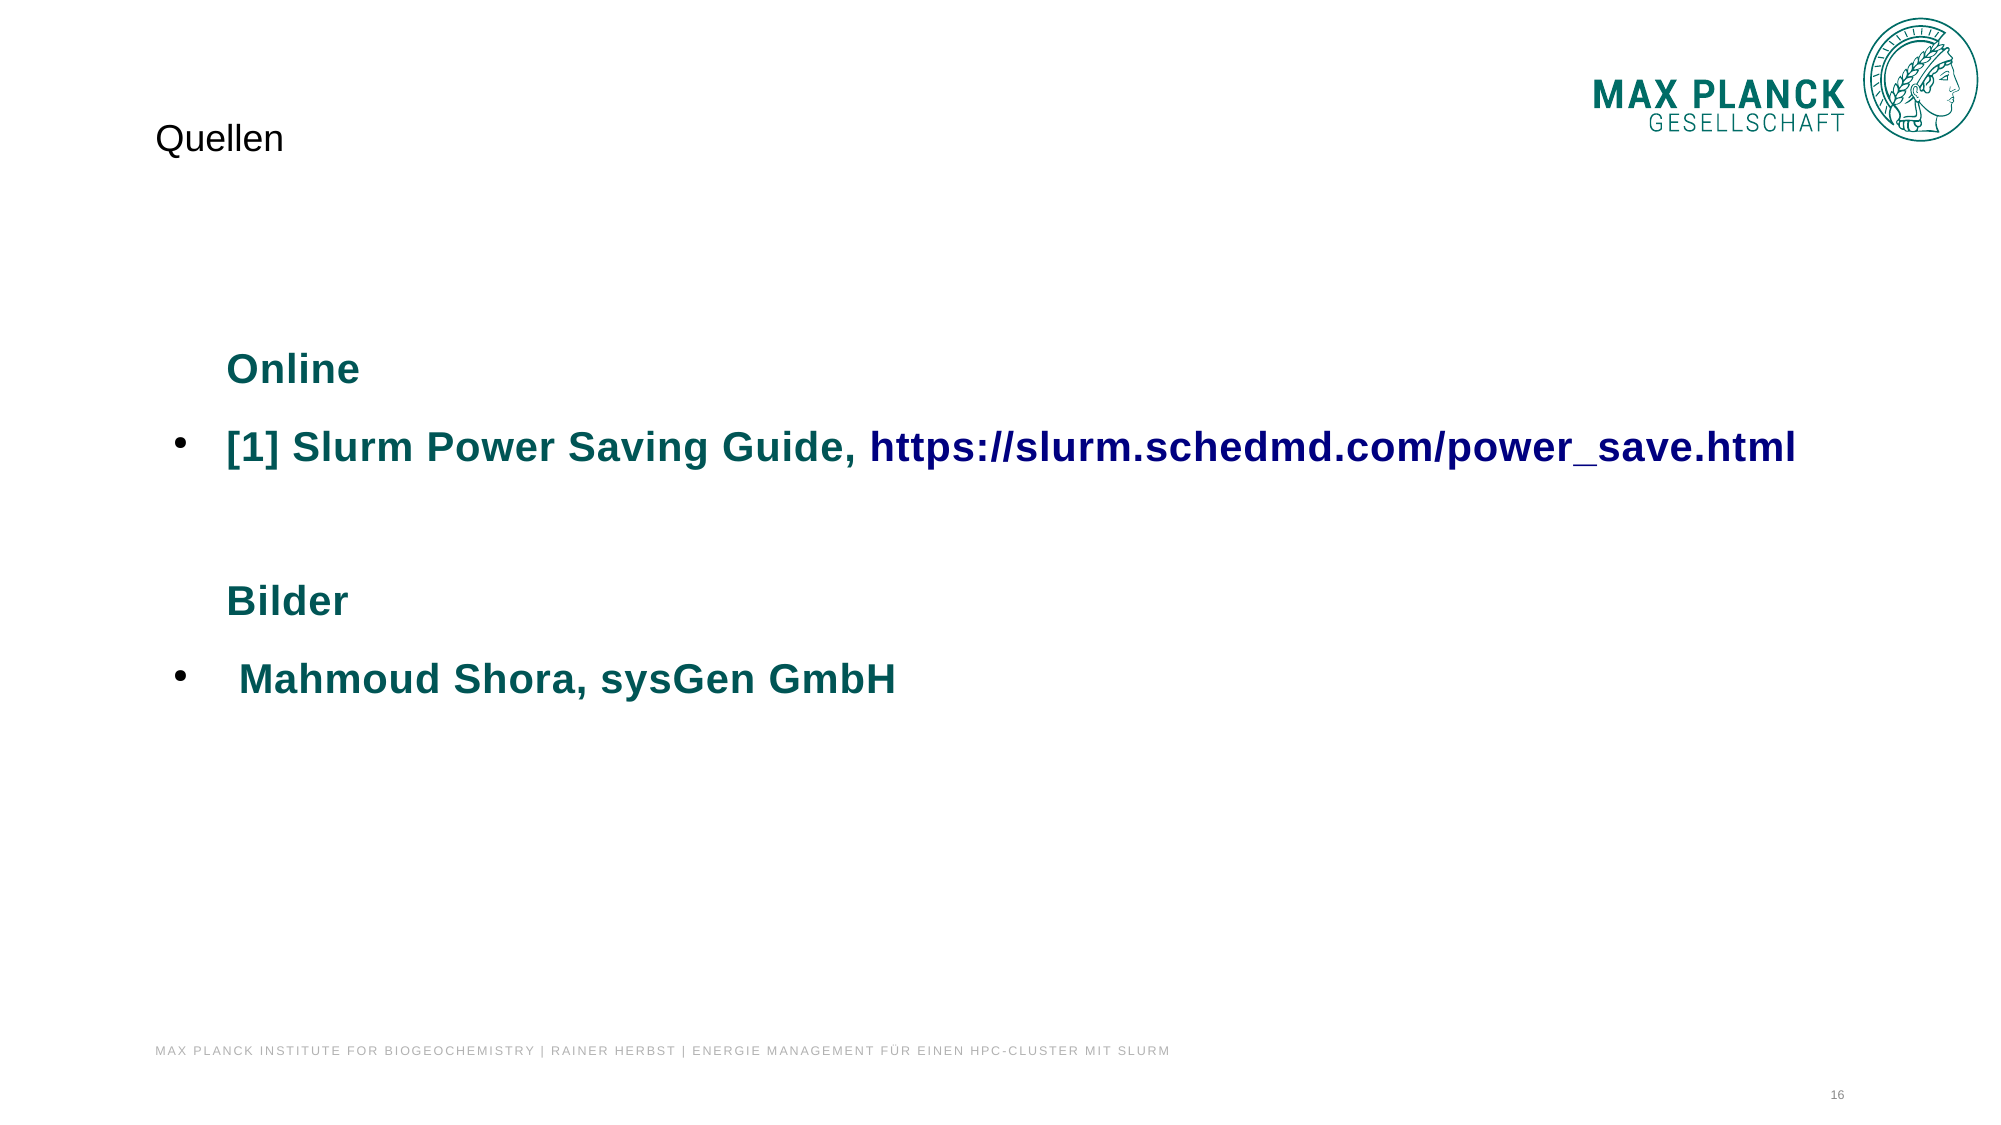

Quellen
# Online
[1] Slurm Power Saving Guide, https://slurm.schedmd.com/power_save.html
Bilder
 Mahmoud Shora, sysGen GmbH
Max Planck Institute for Biogeochemistry | Rainer Herbst | Energie Management für einen HPC-Cluster mit Slurm